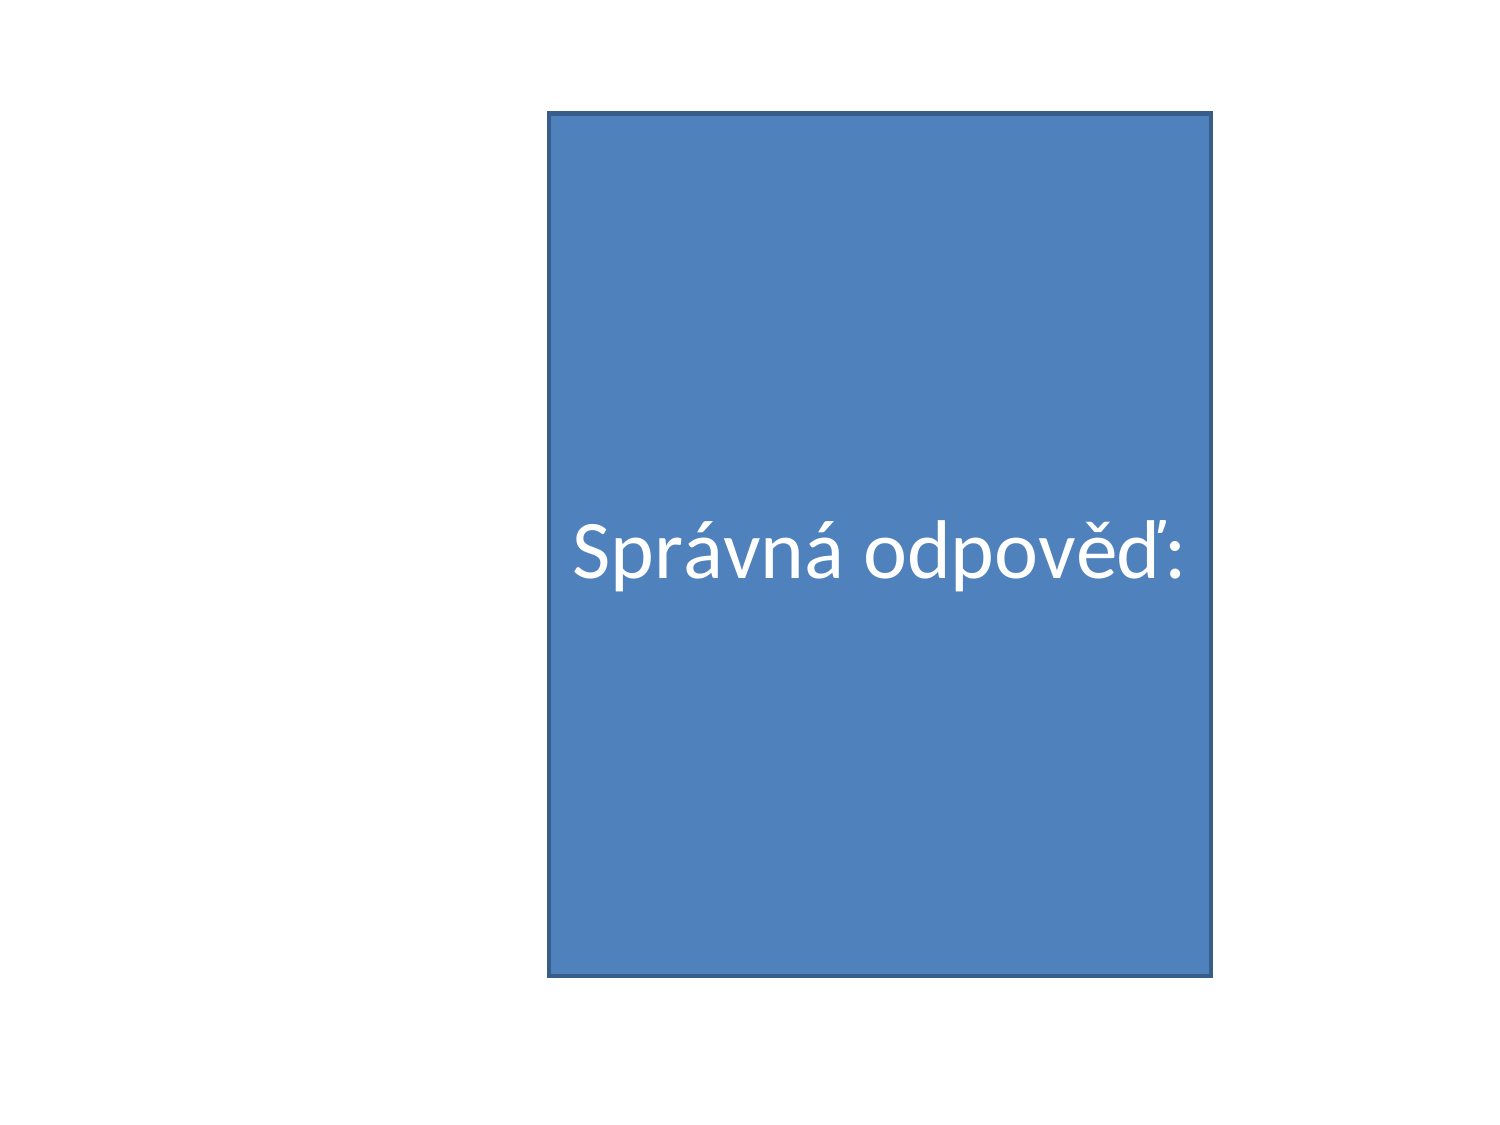

Ano, můžeme vypočítat hustotu
látky modré krychličky.
Její hmotnost m = 2,7 g
a objem V = 1 cm.
Správná odpověď:
3
2,7 g
1 cm
 g
cm
m
V
=
= = 2,7
3
 3